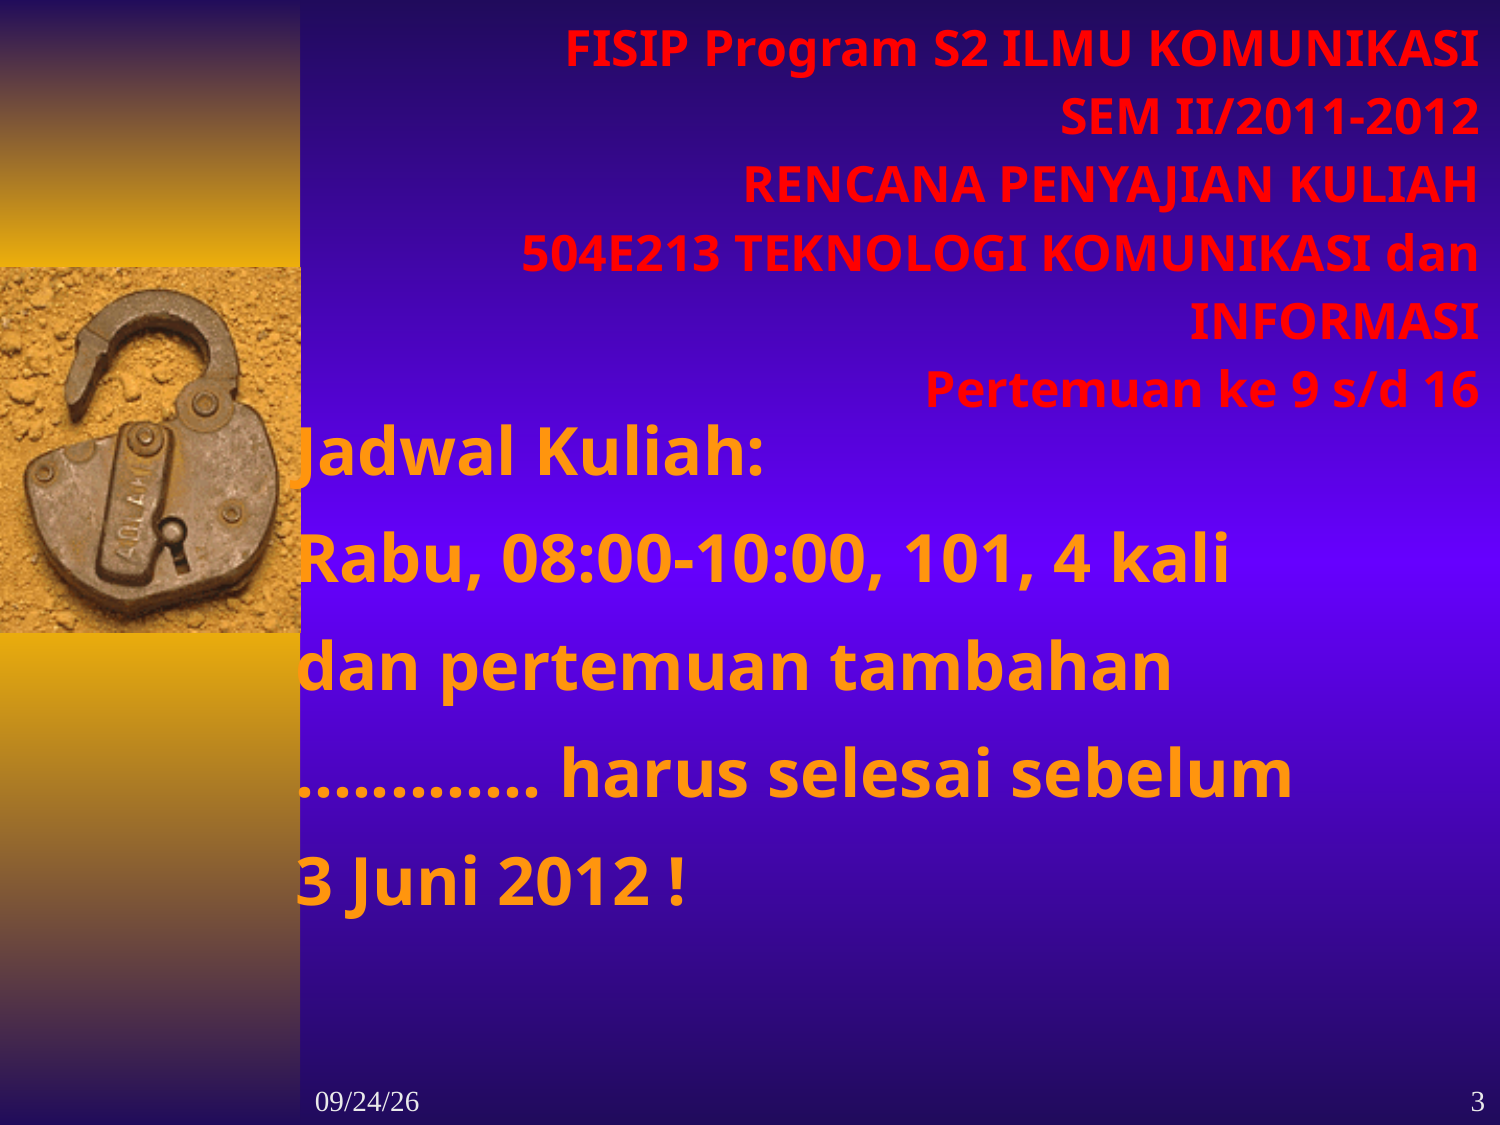

# FISIP Program S2 ILMU KOMUNIKASI SEM II/2011-2012 RENCANA PENYAJIAN KULIAH 504E213 TEKNOLOGI KOMUNIKASI dan INFORMASI Pertemuan ke 9 s/d 16
Jadwal Kuliah:
Rabu, 08:00-10:00, 101, 4 kali
dan pertemuan tambahan
............. harus selesai sebelum
3 Juni 2012 !
3